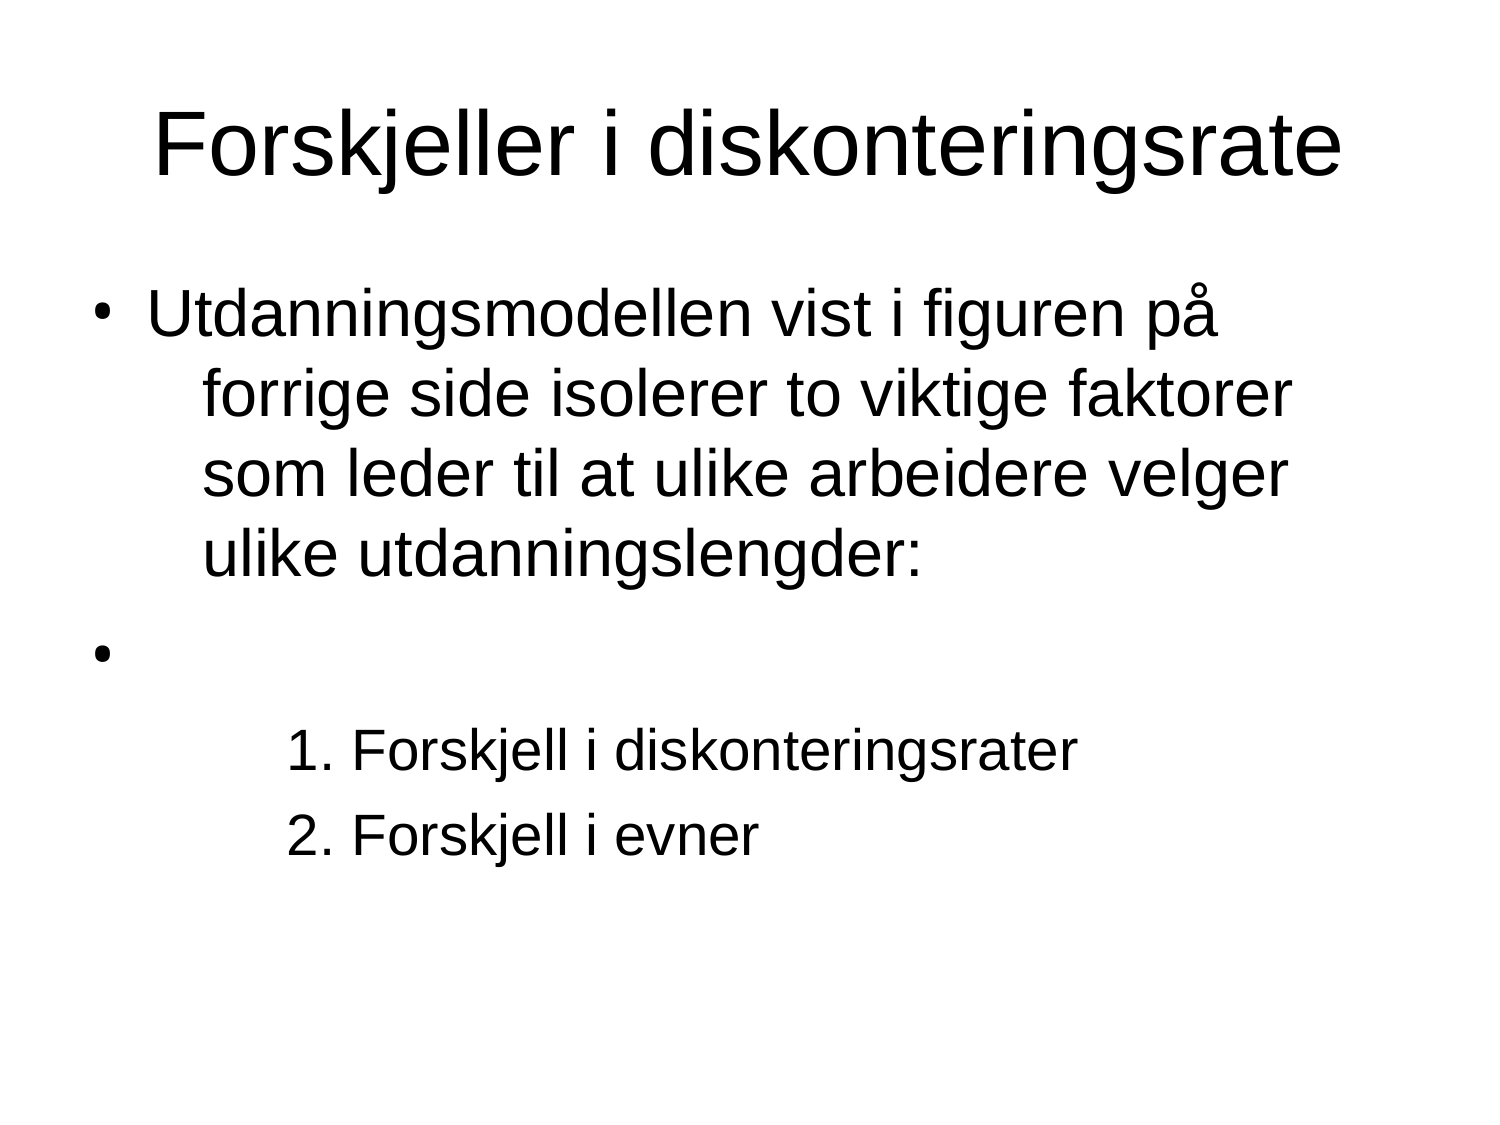

# Forskjeller i diskonteringsrate
Utdanningsmodellen vist i figuren på forrige side isolerer to viktige faktorer som leder til at ulike arbeidere velger ulike utdanningslengder:
1. Forskjell i diskonteringsrater
2. Forskjell i evner